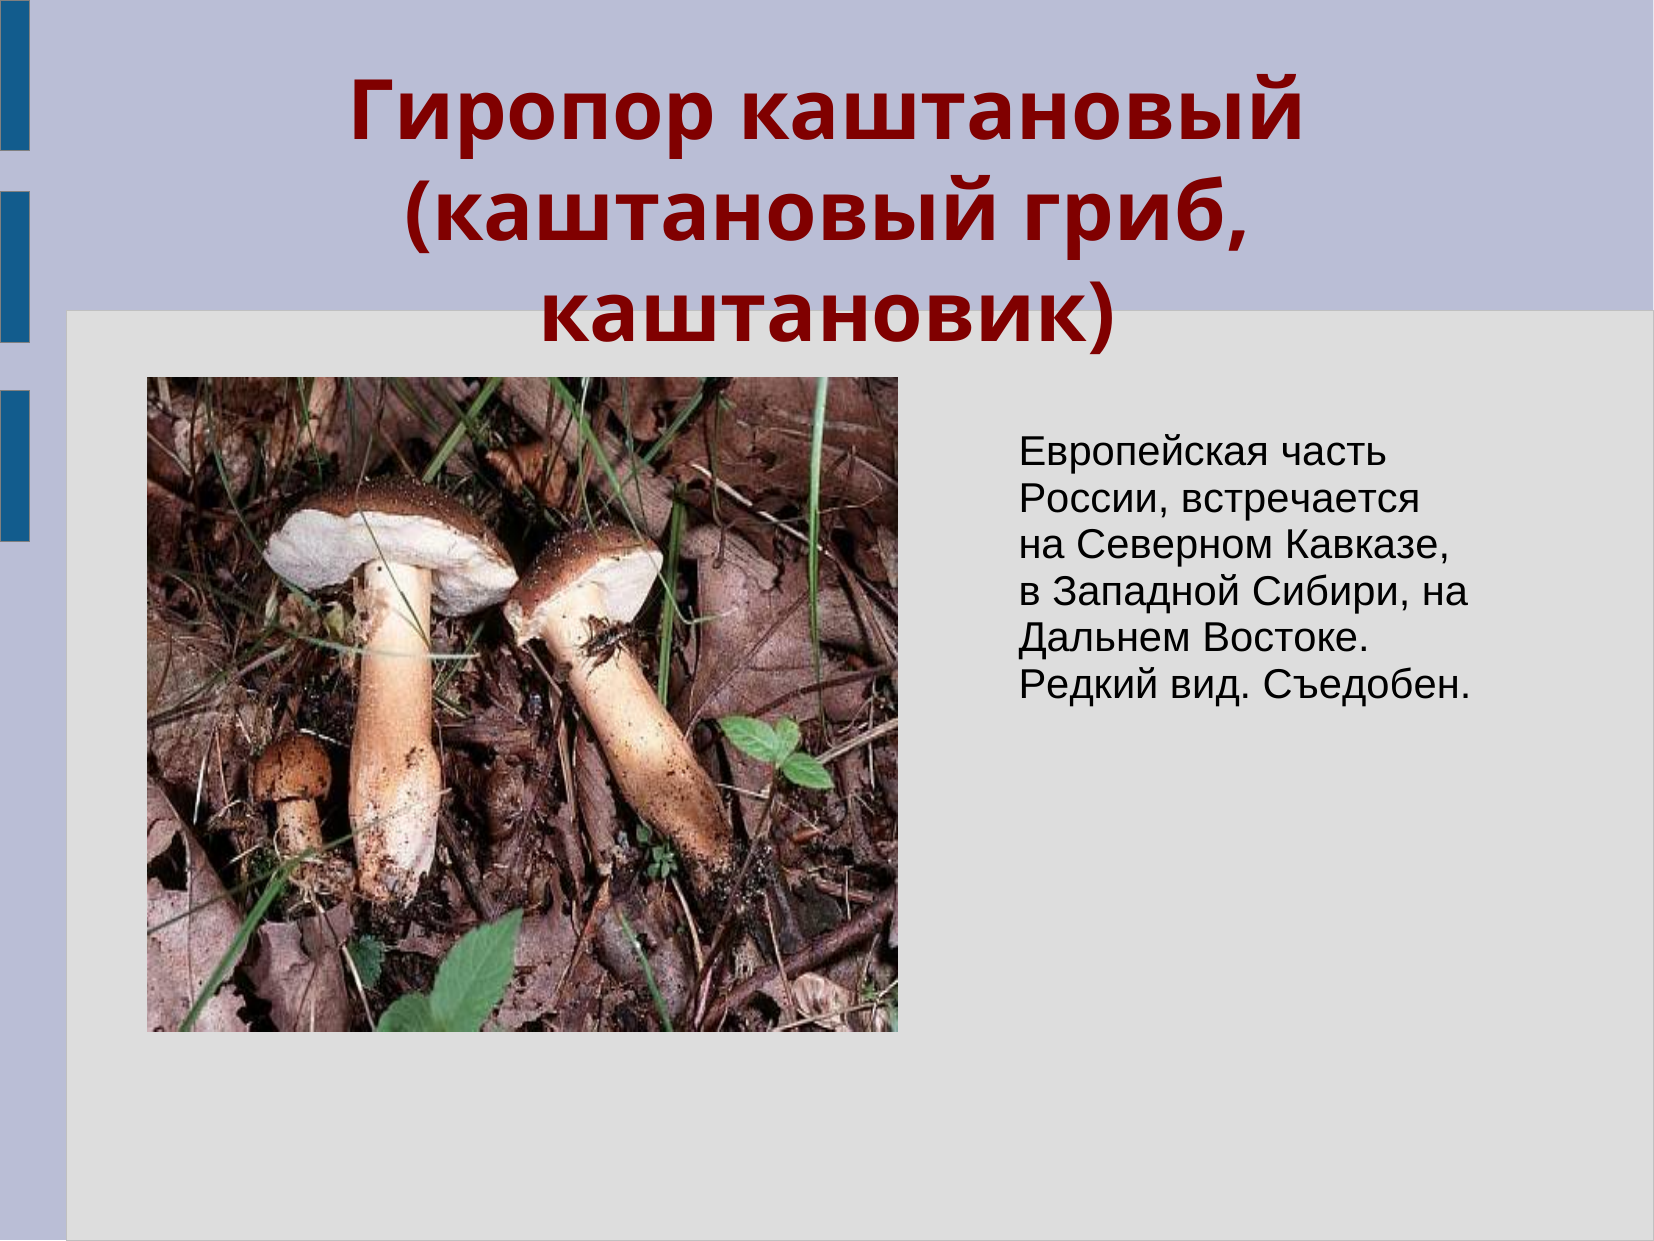

# Гиропор каштановый (каштановый гриб, каштановик)
Европейская часть России, встречается на Северном Кавказе, в Западной Сибири, на Дальнем Востоке. Редкий вид. Съедобен.